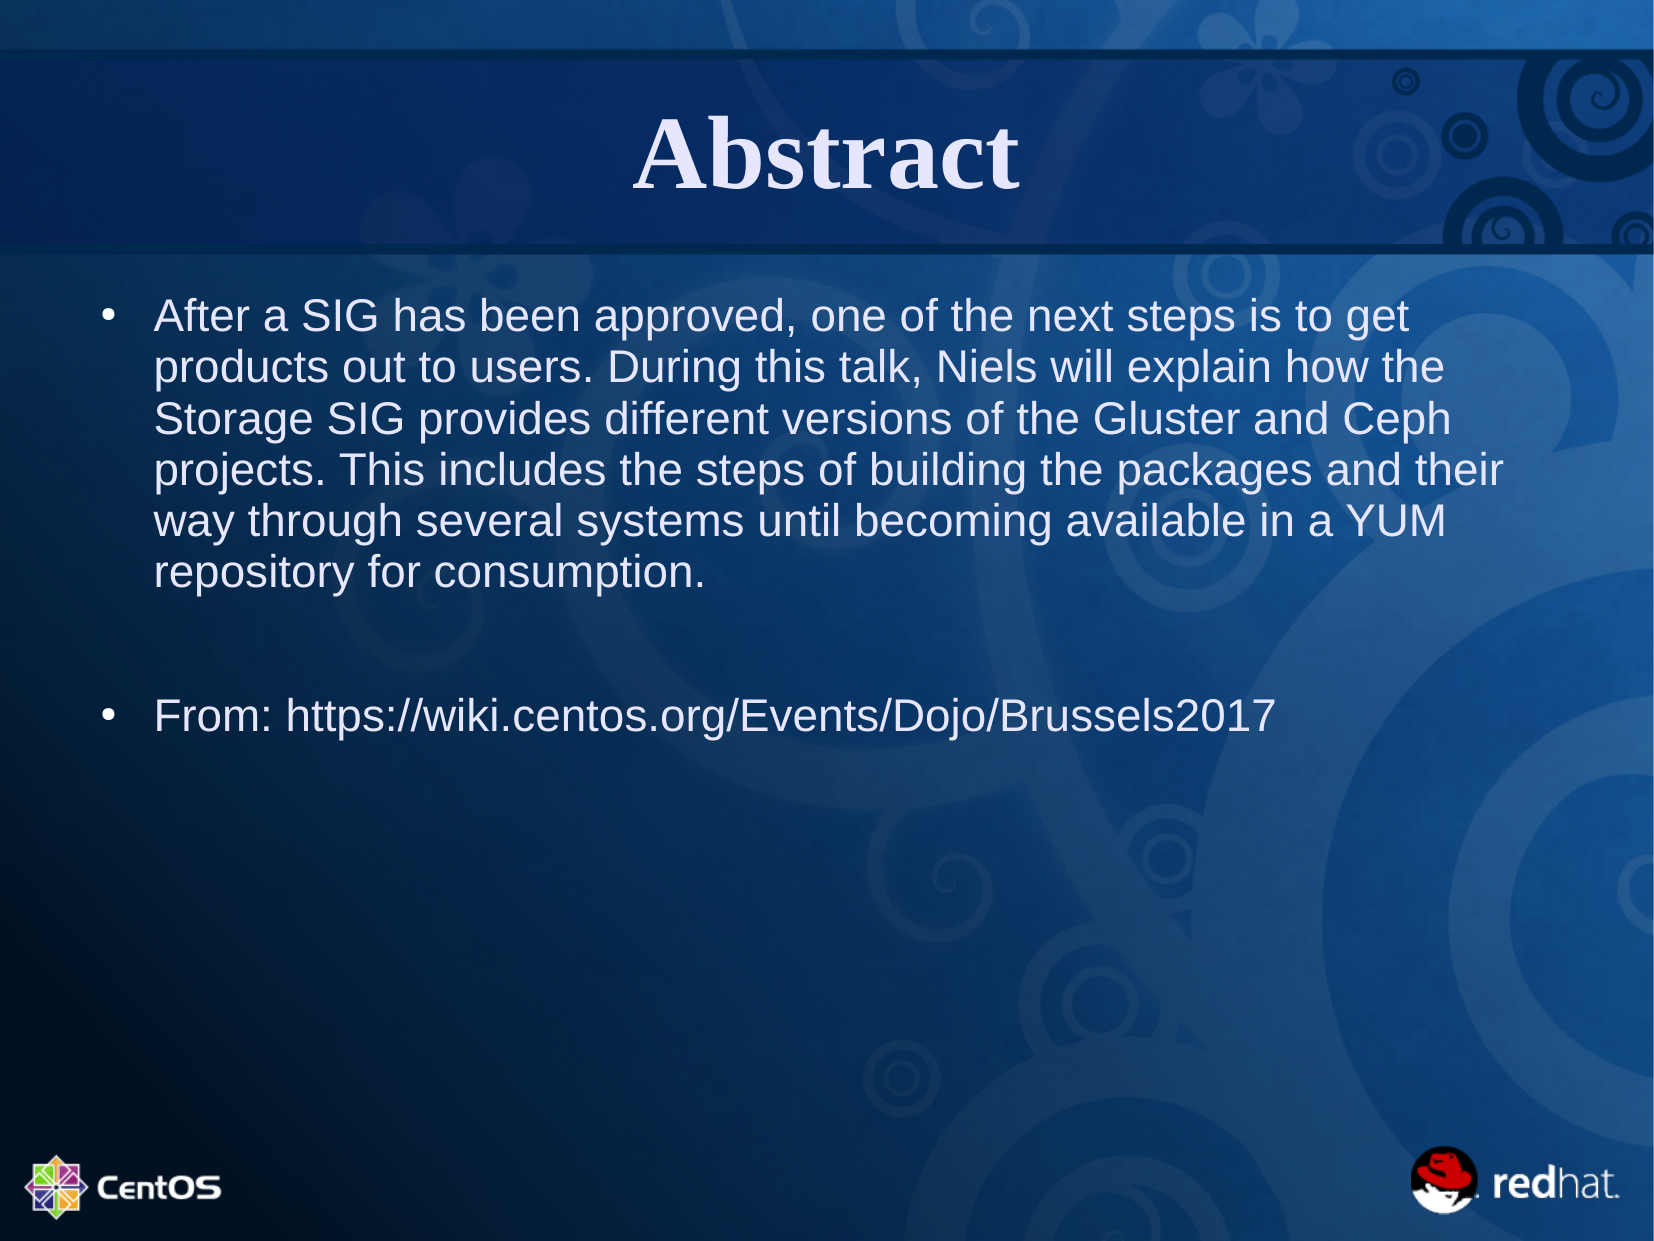

# Abstract
After a SIG has been approved, one of the next steps is to get products out to users. During this talk, Niels will explain how the Storage SIG provides different versions of the Gluster and Ceph projects. This includes the steps of building the packages and their way through several systems until becoming available in a YUM repository for consumption.
From: https://wiki.centos.org/Events/Dojo/Brussels2017